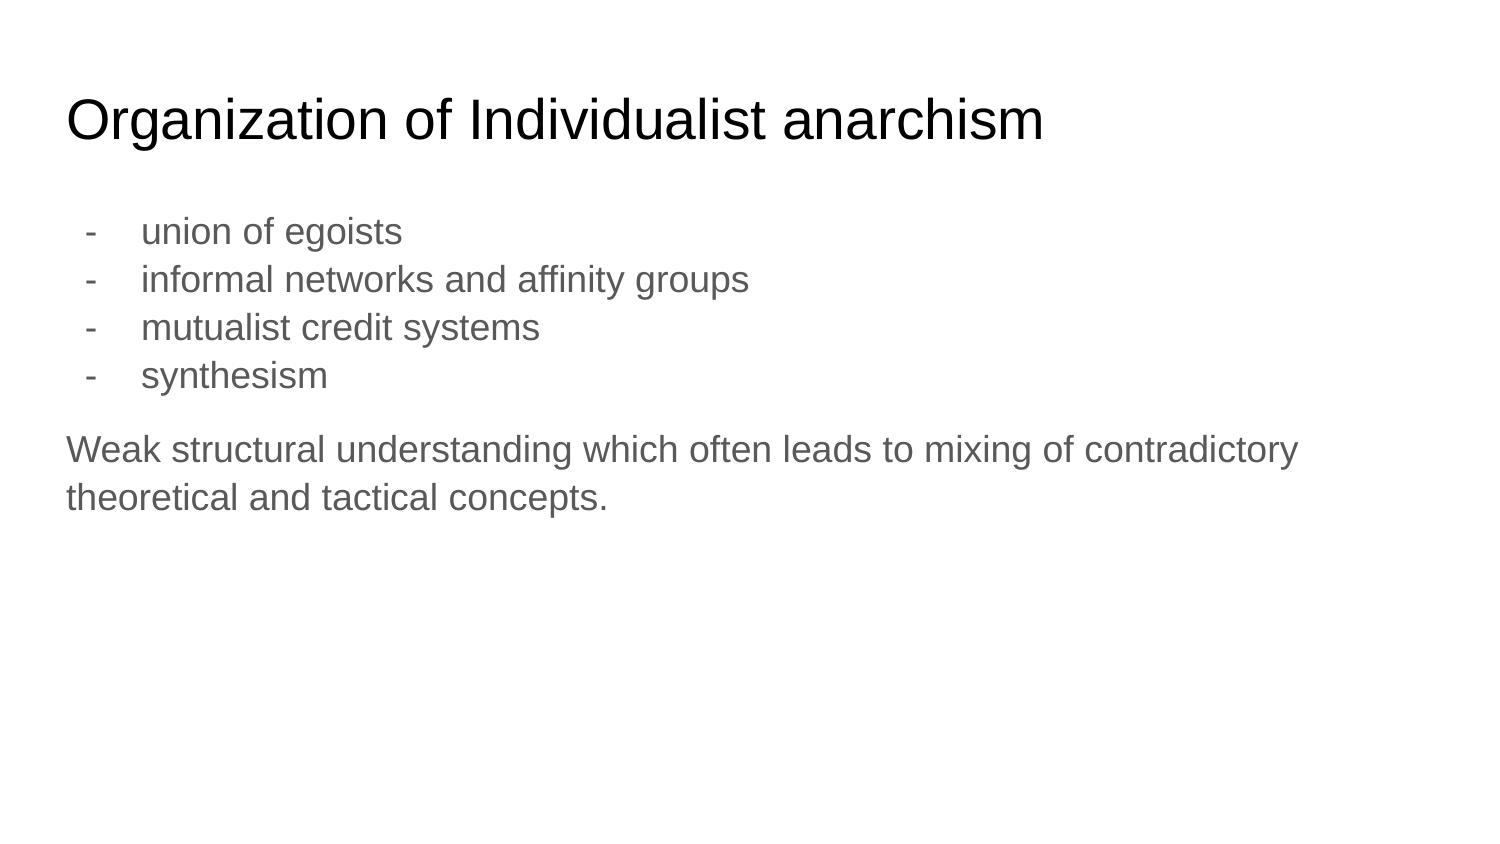

# Organization of Individualist anarchism
union of egoists
informal networks and affinity groups
mutualist credit systems
synthesism
Weak structural understanding which often leads to mixing of contradictory theoretical and tactical concepts.